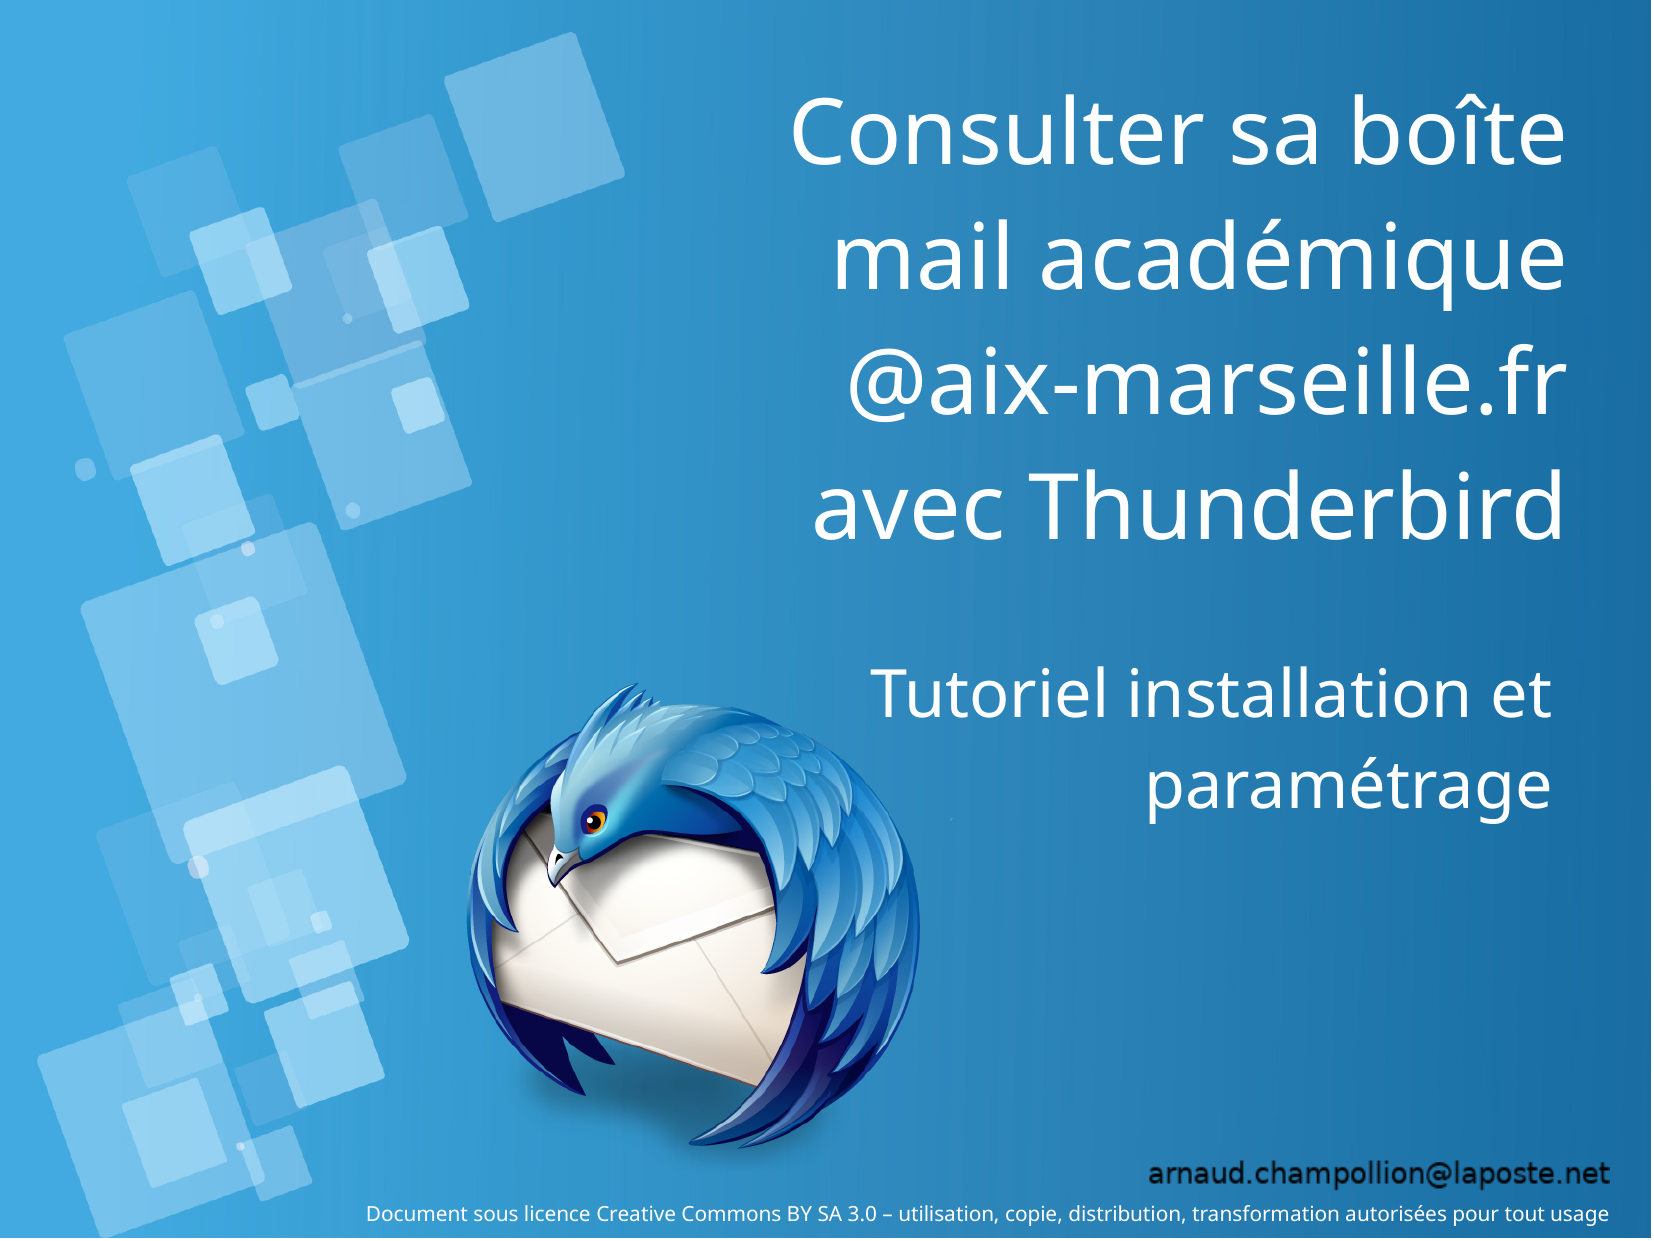

# Consulter sa boîte mail académique @aix-marseille.fr avec Thunderbird
Tutoriel installation et paramétrage
Document sous licence Creative Commons BY SA 3.0 – utilisation, copie, distribution, transformation autorisées pour tout usage